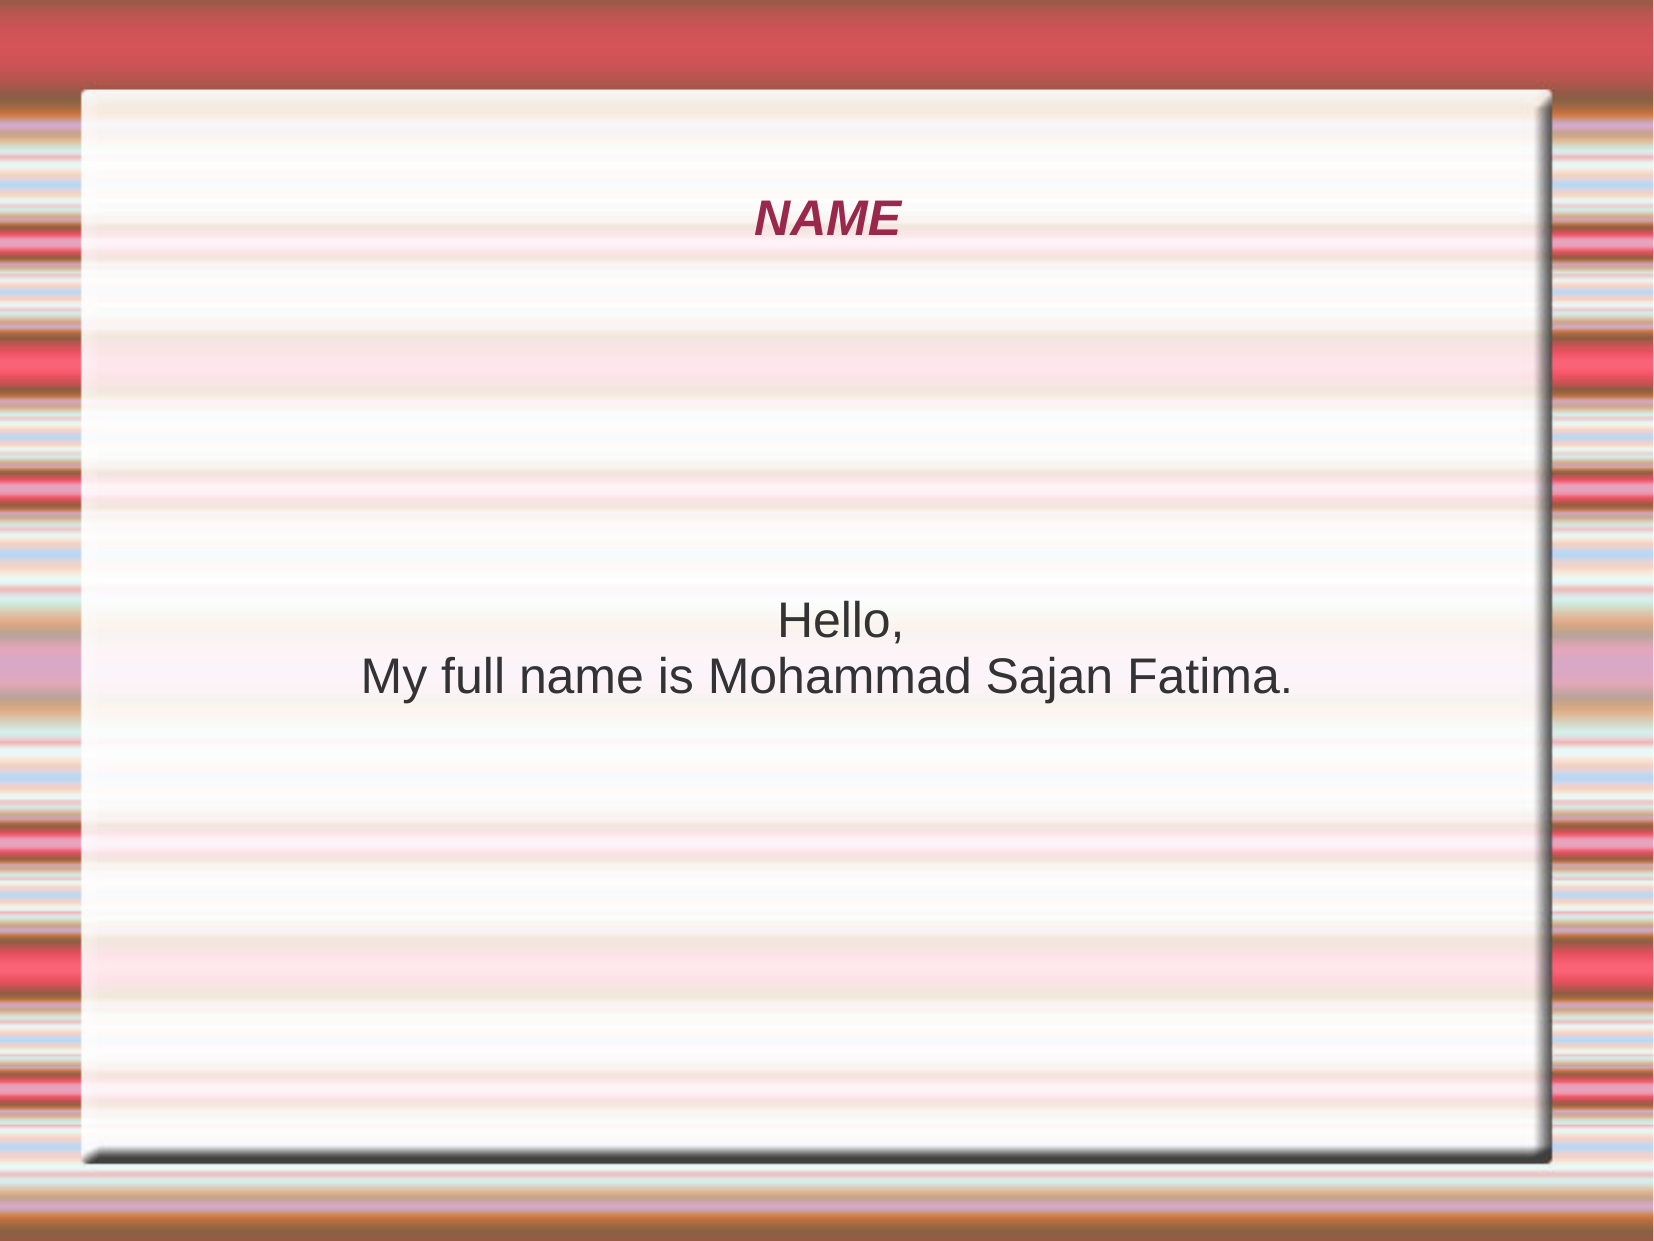

# NAME
 Hello,
My full name is Mohammad Sajan Fatima.